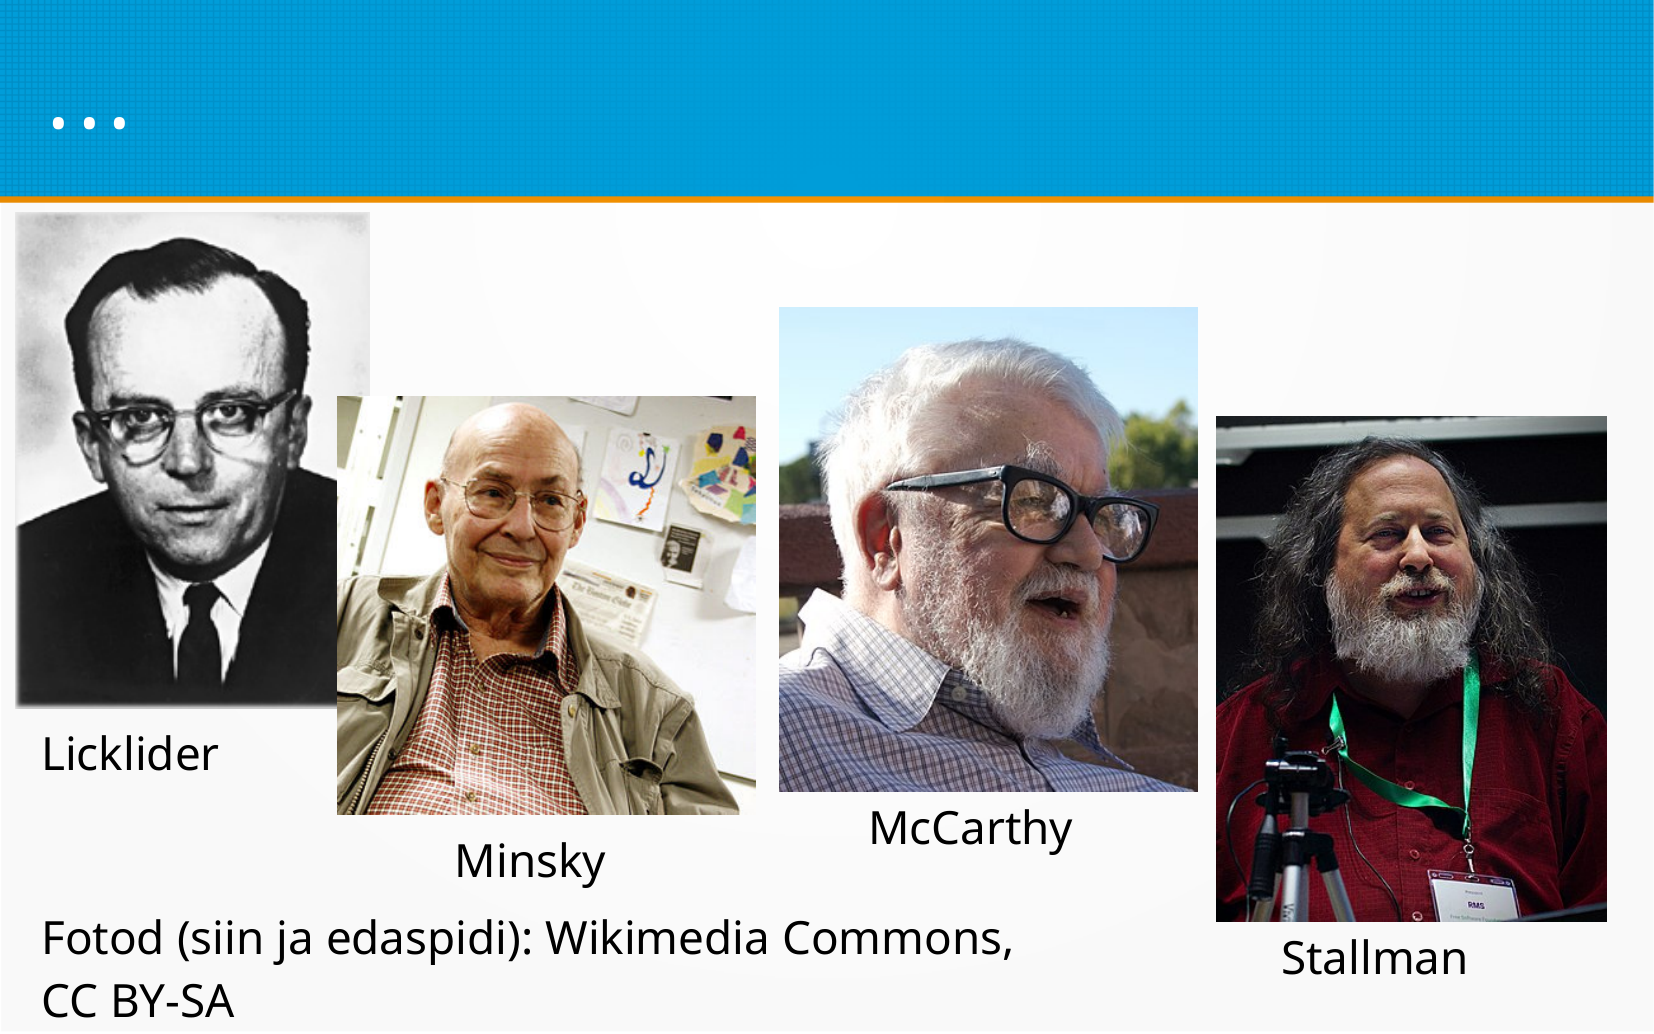

# ...
Licklider
McCarthy
Minsky
Stallman
Fotod (siin ja edaspidi): Wikimedia Commons, CC BY-SA